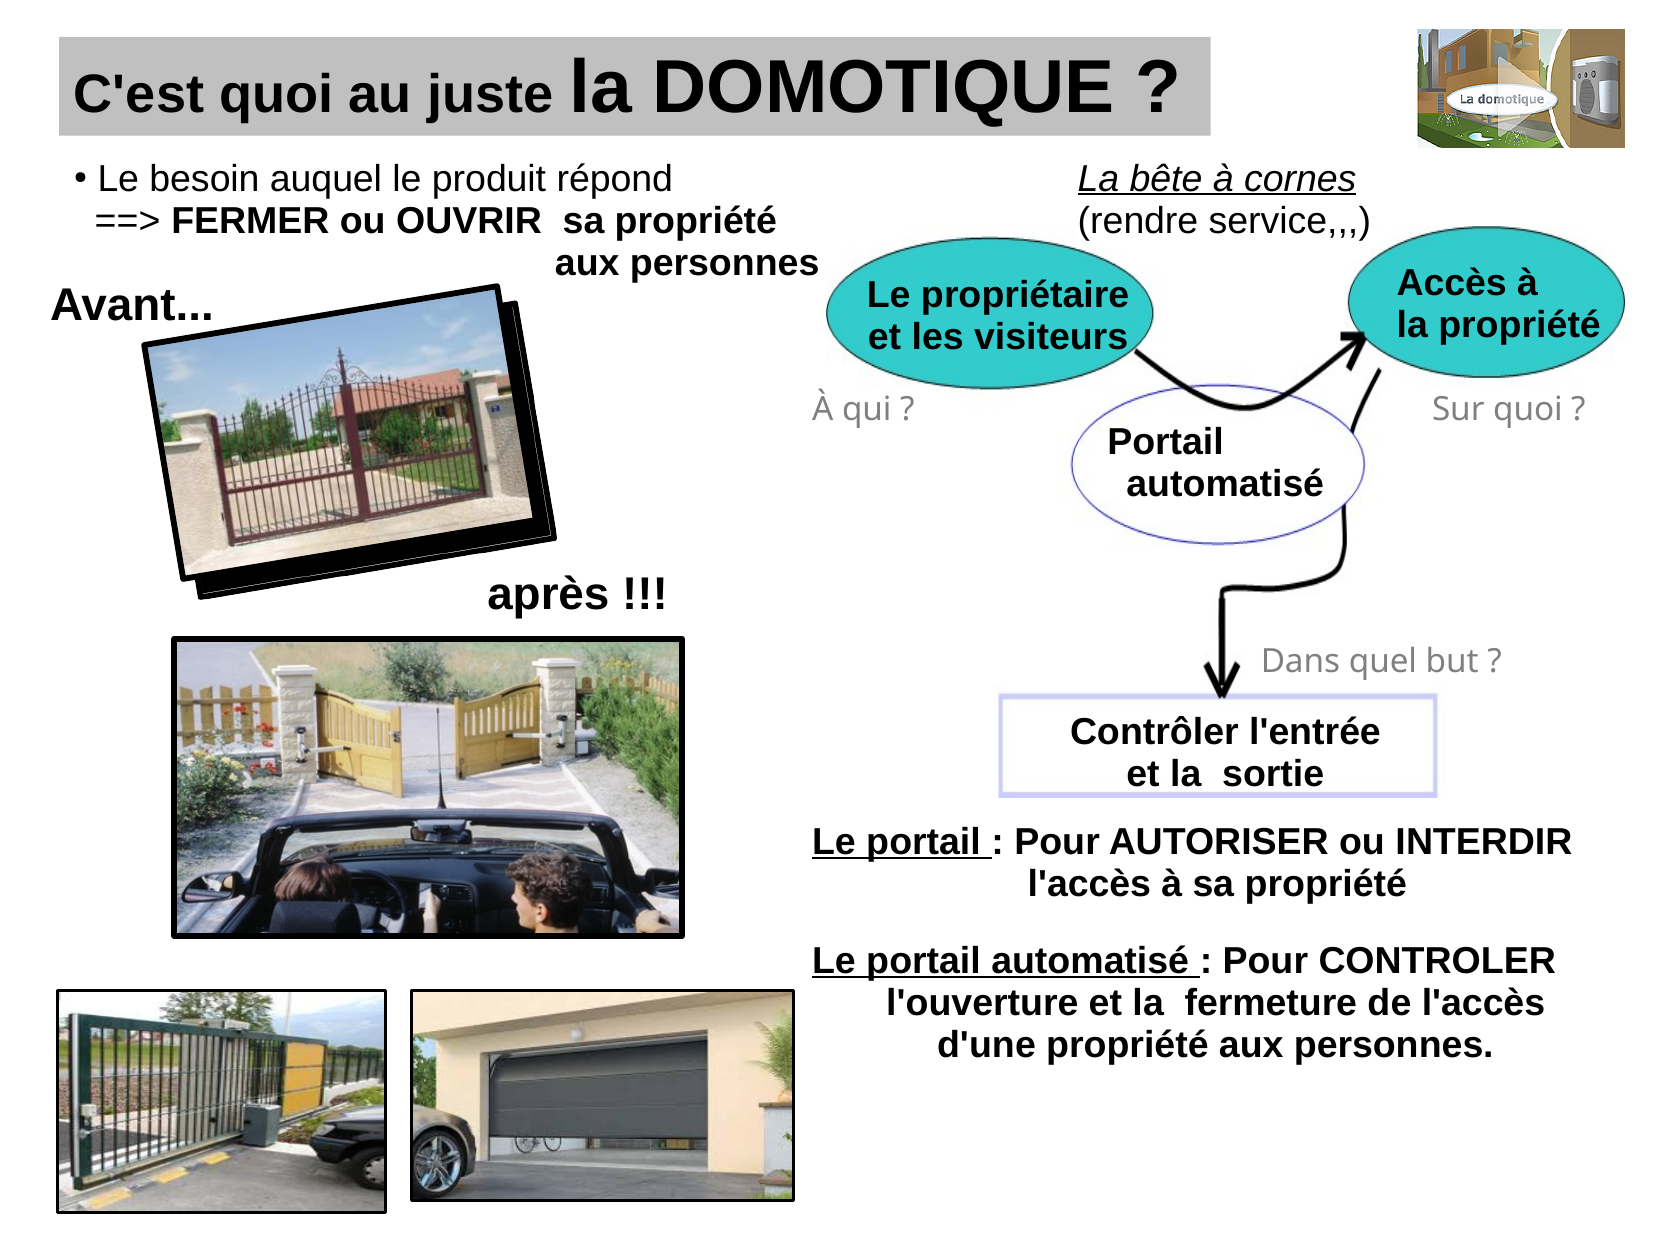

C'est quoi au juste la DOMOTIQUE ?
La bête à cornes
(rendre service,,,)
 Le besoin auquel le produit répond
 ==> FERMER ou OUVRIR sa propriété
 aux personnes
Accès à
la propriété
Le propriétaire et les visiteurs
Avant...
À qui ?
Sur quoi ?
Portail
automatisé
après !!!
Dans quel but ?
Contrôler l'entrée et la sortie
Le portail : Pour AUTORISER ou INTERDIR
 l'accès à sa propriété
Le portail automatisé : Pour CONTROLER
 l'ouverture et la fermeture de l'accès
 d'une propriété aux personnes.